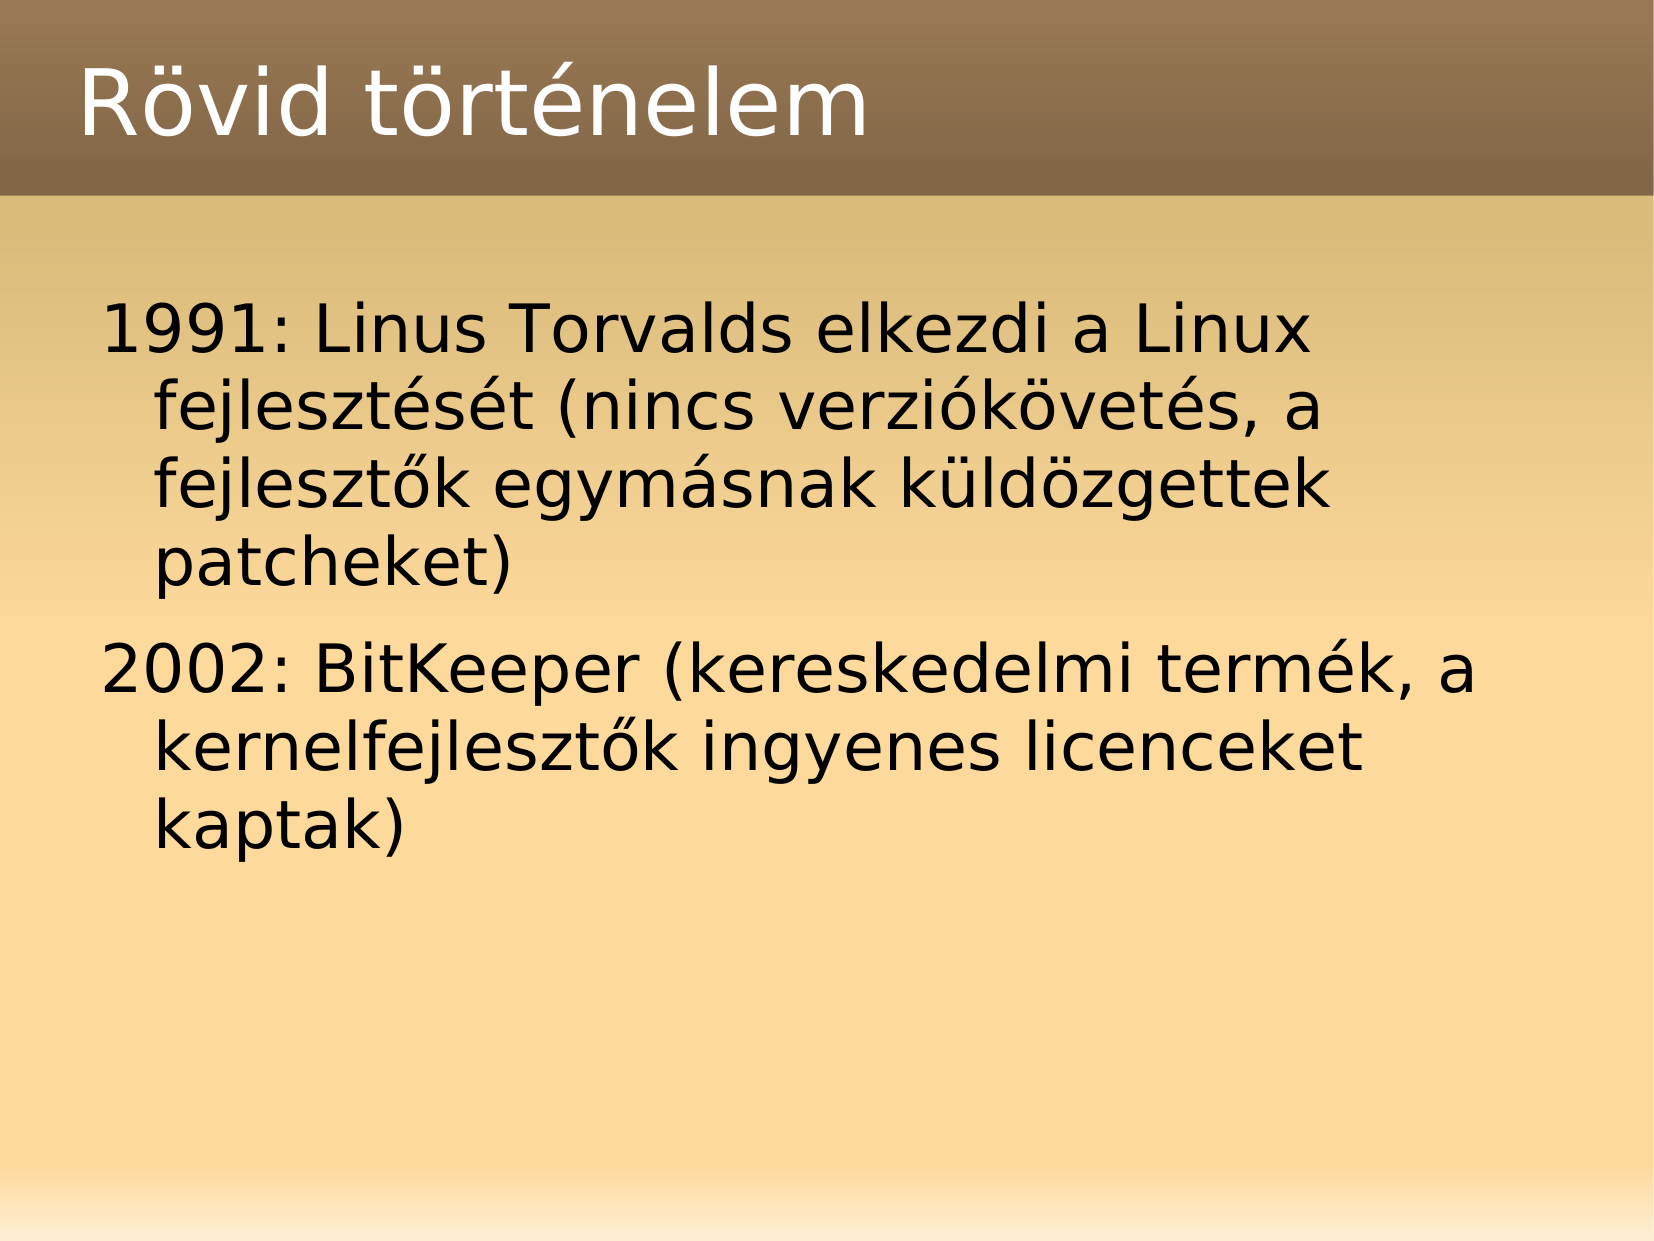

# Rövid történelem
1991: Linus Torvalds elkezdi a Linux fejlesztését (nincs verziókövetés, a fejlesztők egymásnak küldözgettek patcheket)
2002: BitKeeper (kereskedelmi termék, a kernelfejlesztők ingyenes licenceket kaptak)